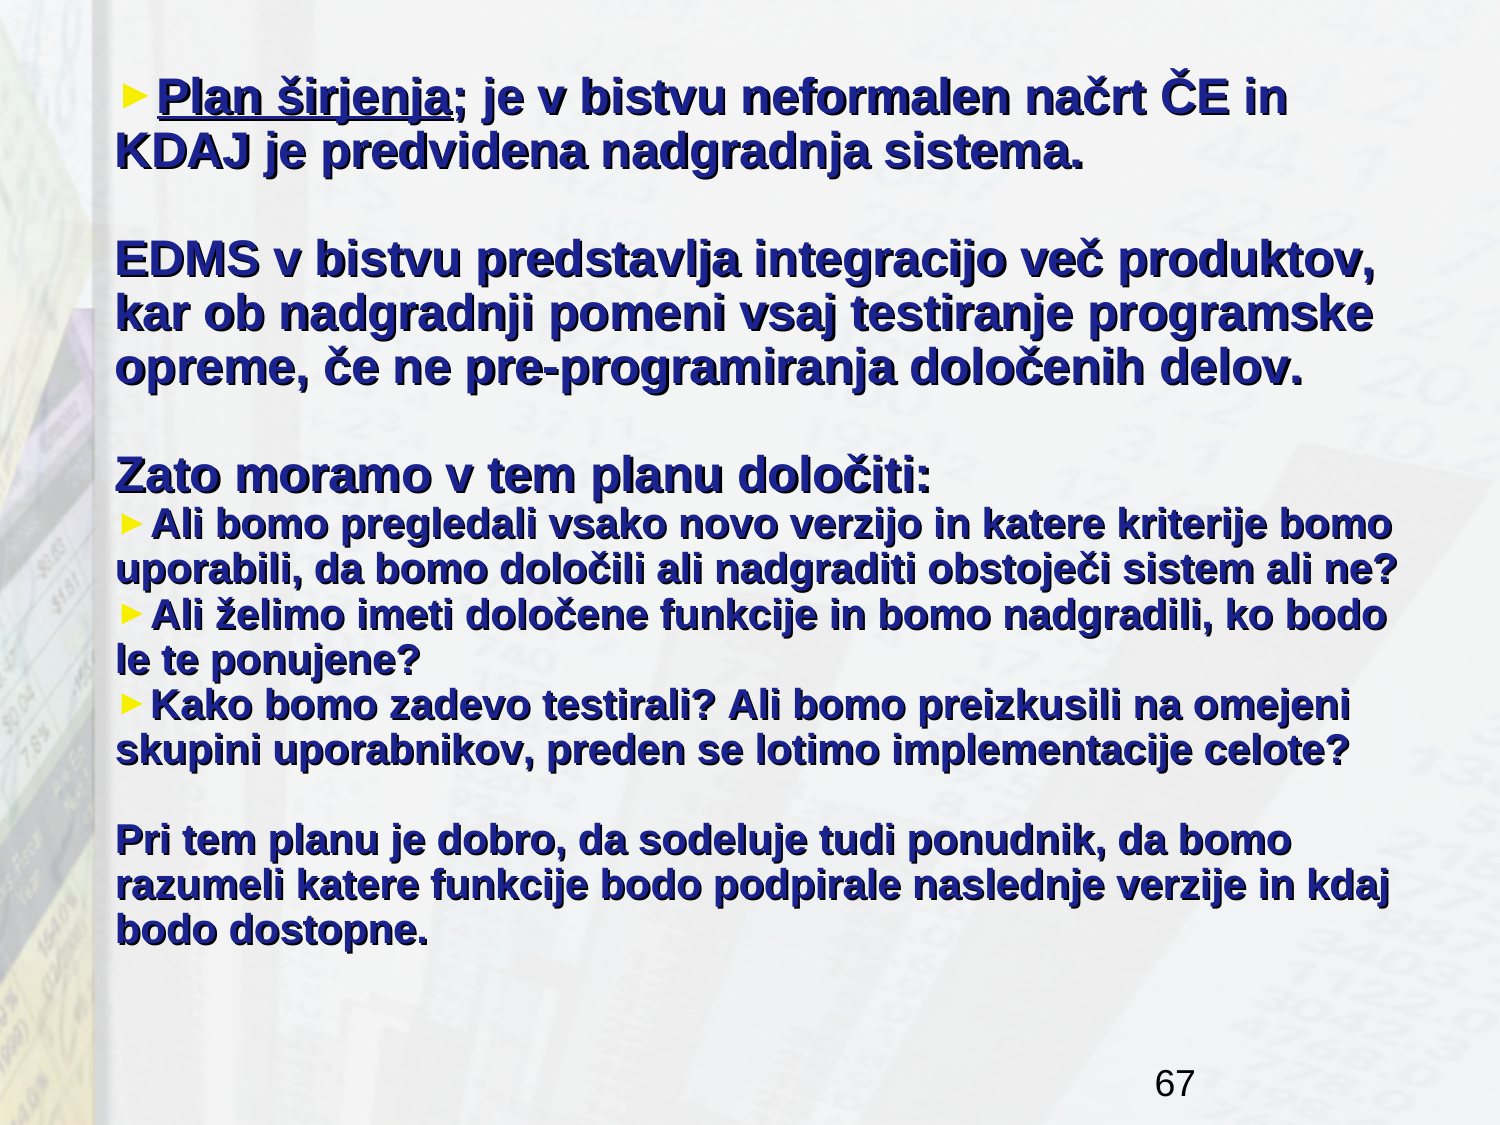

# Plan širjenja; je v bistvu neformalen načrt ČE in KDAJ je predvidena nadgradnja sistema.
EDMS v bistvu predstavlja integracijo več produktov, kar ob nadgradnji pomeni vsaj testiranje programske opreme, če ne pre-programiranja določenih delov.
Zato moramo v tem planu določiti:
Ali bomo pregledali vsako novo verzijo in katere kriterije bomo uporabili, da bomo določili ali nadgraditi obstoječi sistem ali ne?
Ali želimo imeti določene funkcije in bomo nadgradili, ko bodo le te ponujene?
Kako bomo zadevo testirali? Ali bomo preizkusili na omejeni skupini uporabnikov, preden se lotimo implementacije celote?
Pri tem planu je dobro, da sodeluje tudi ponudnik, da bomo razumeli katere funkcije bodo podpirale naslednje verzije in kdaj bodo dostopne.
67